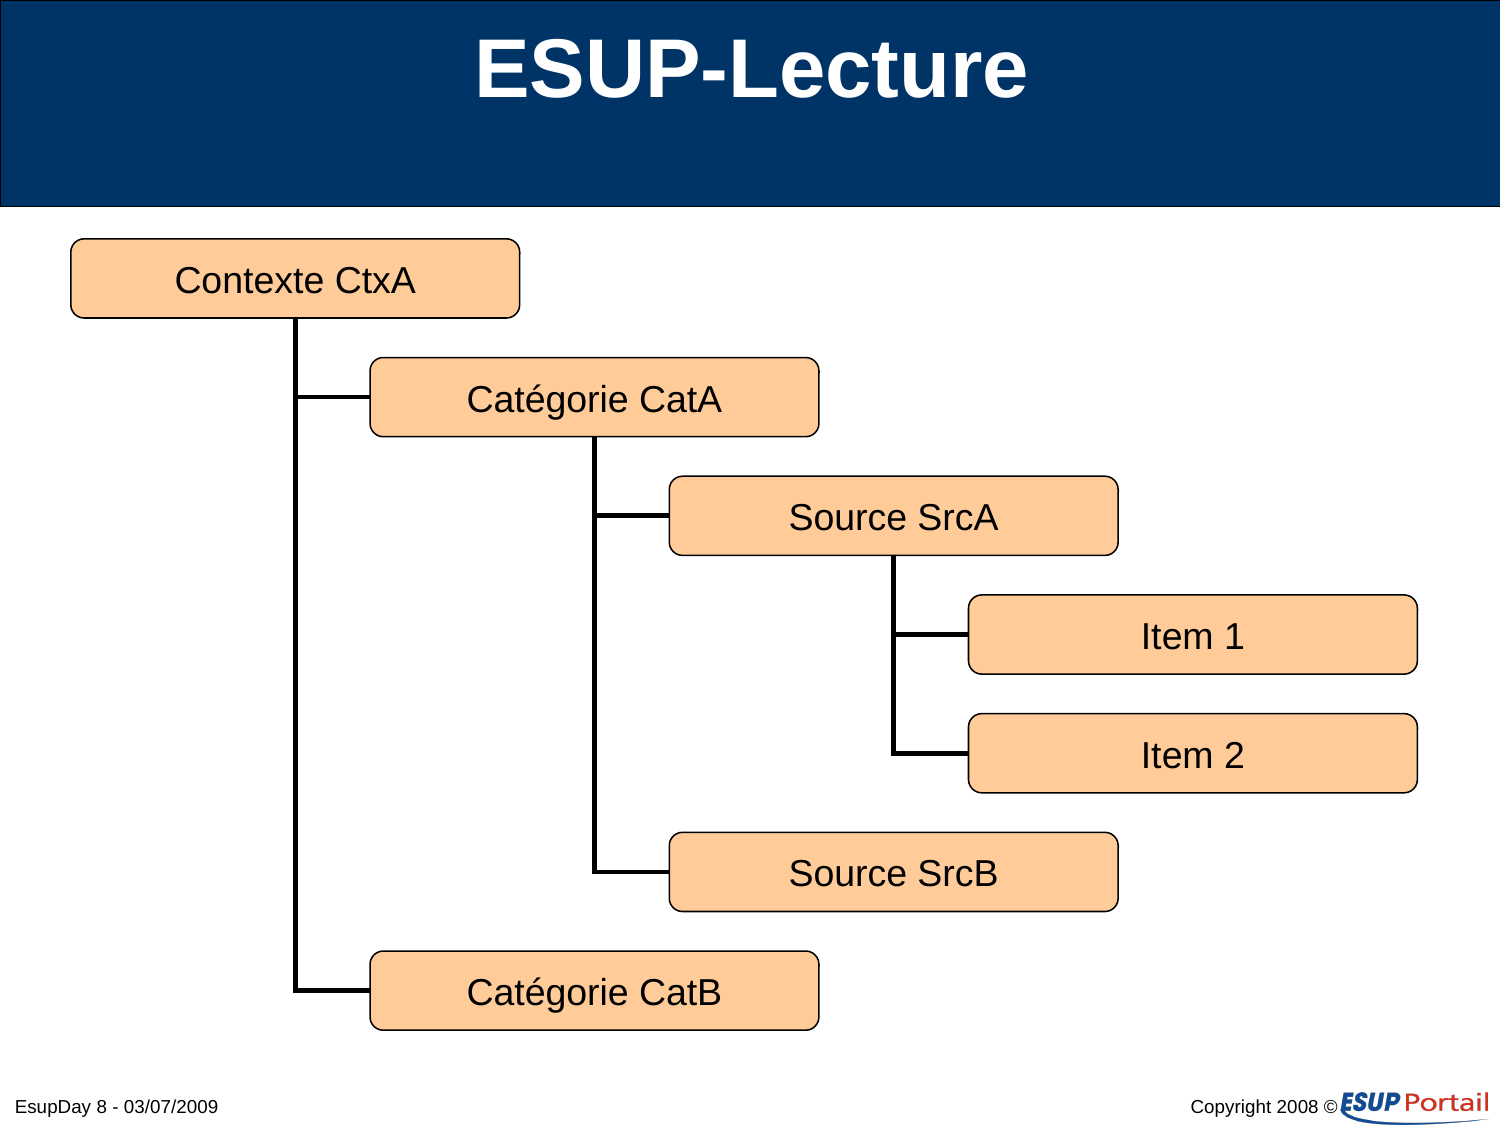

# ESUP-Lecture
Contexte CtxA
Catégorie CatA
Source SrcA
Item 1
Item 2
Source SrcB
Catégorie CatB
EsupDay 8 - 03/07/2009